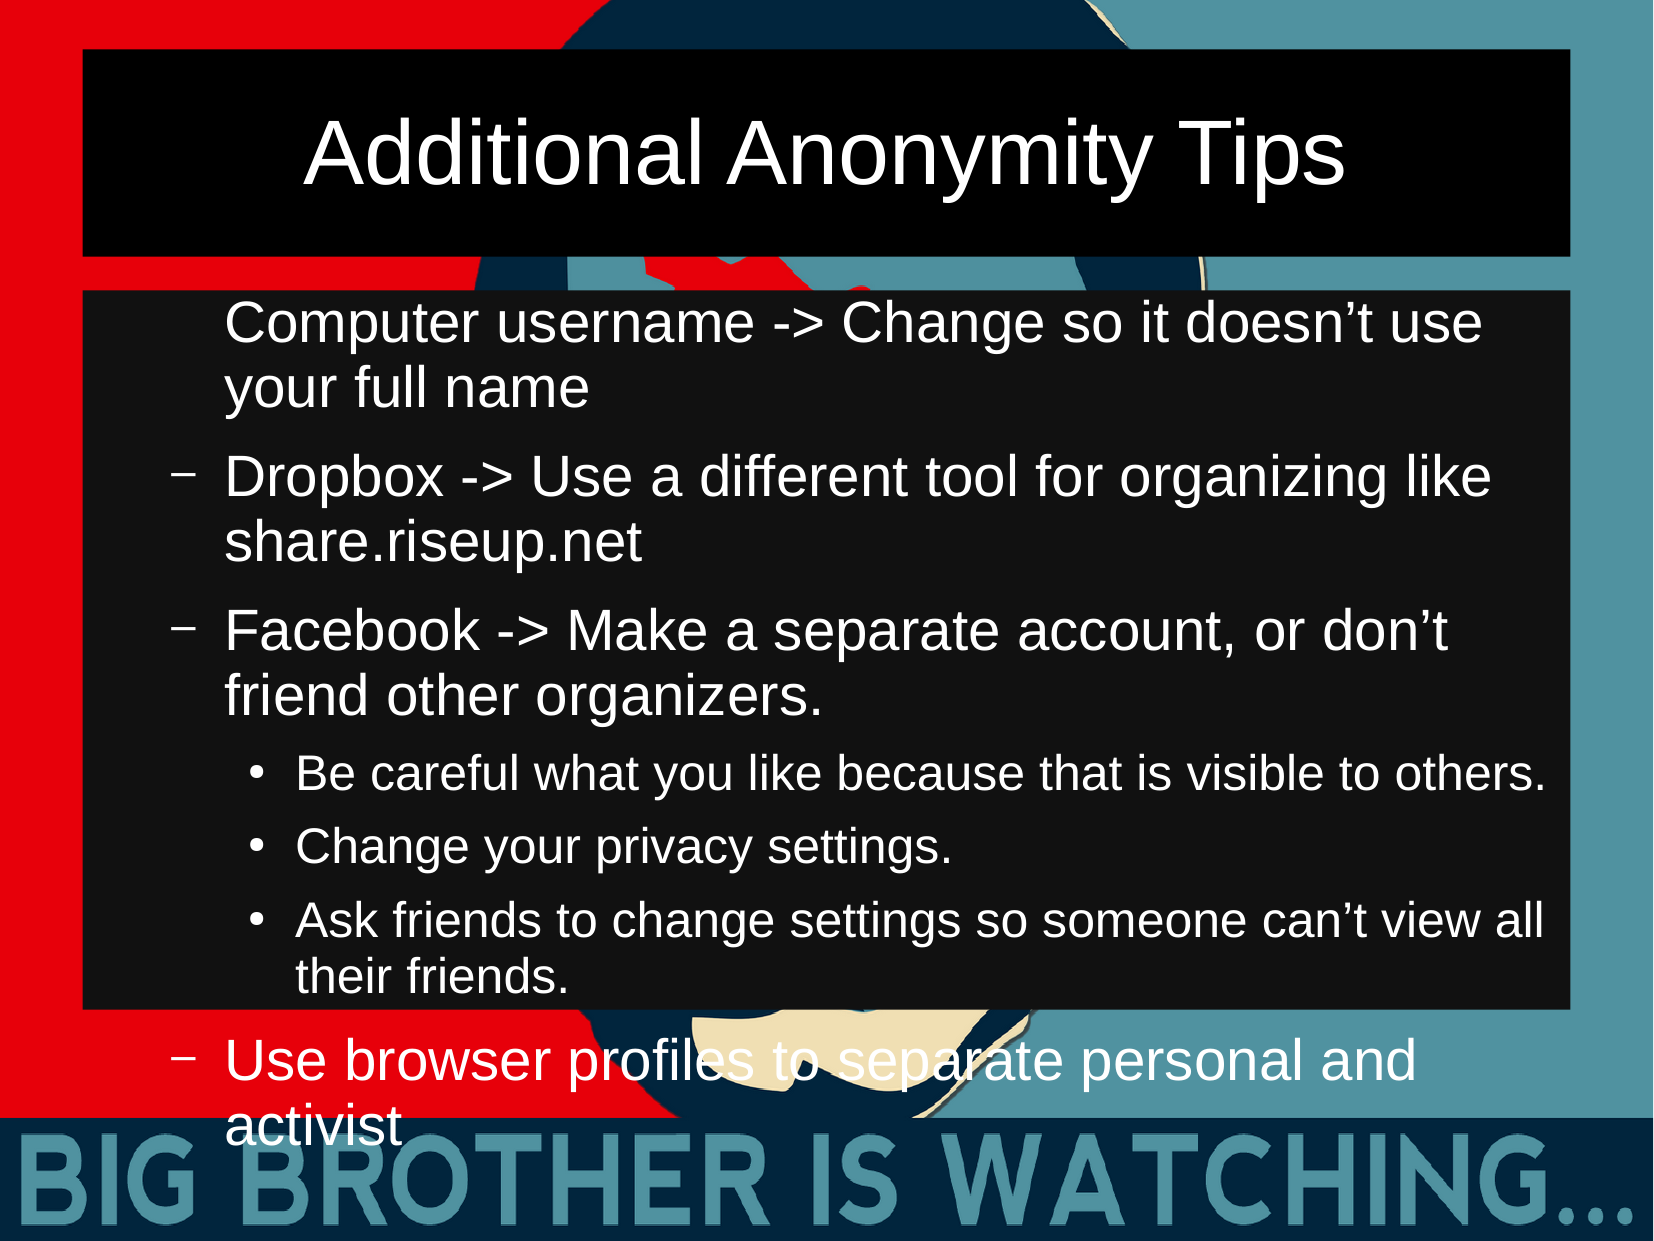

# Additional Anonymity Tips
Computer username -> Change so it doesn’t use your full name
Dropbox -> Use a different tool for organizing like share.riseup.net
Facebook -> Make a separate account, or don’t friend other organizers.
Be careful what you like because that is visible to others.
Change your privacy settings.
Ask friends to change settings so someone can’t view all their friends.
Use browser profiles to separate personal and activist